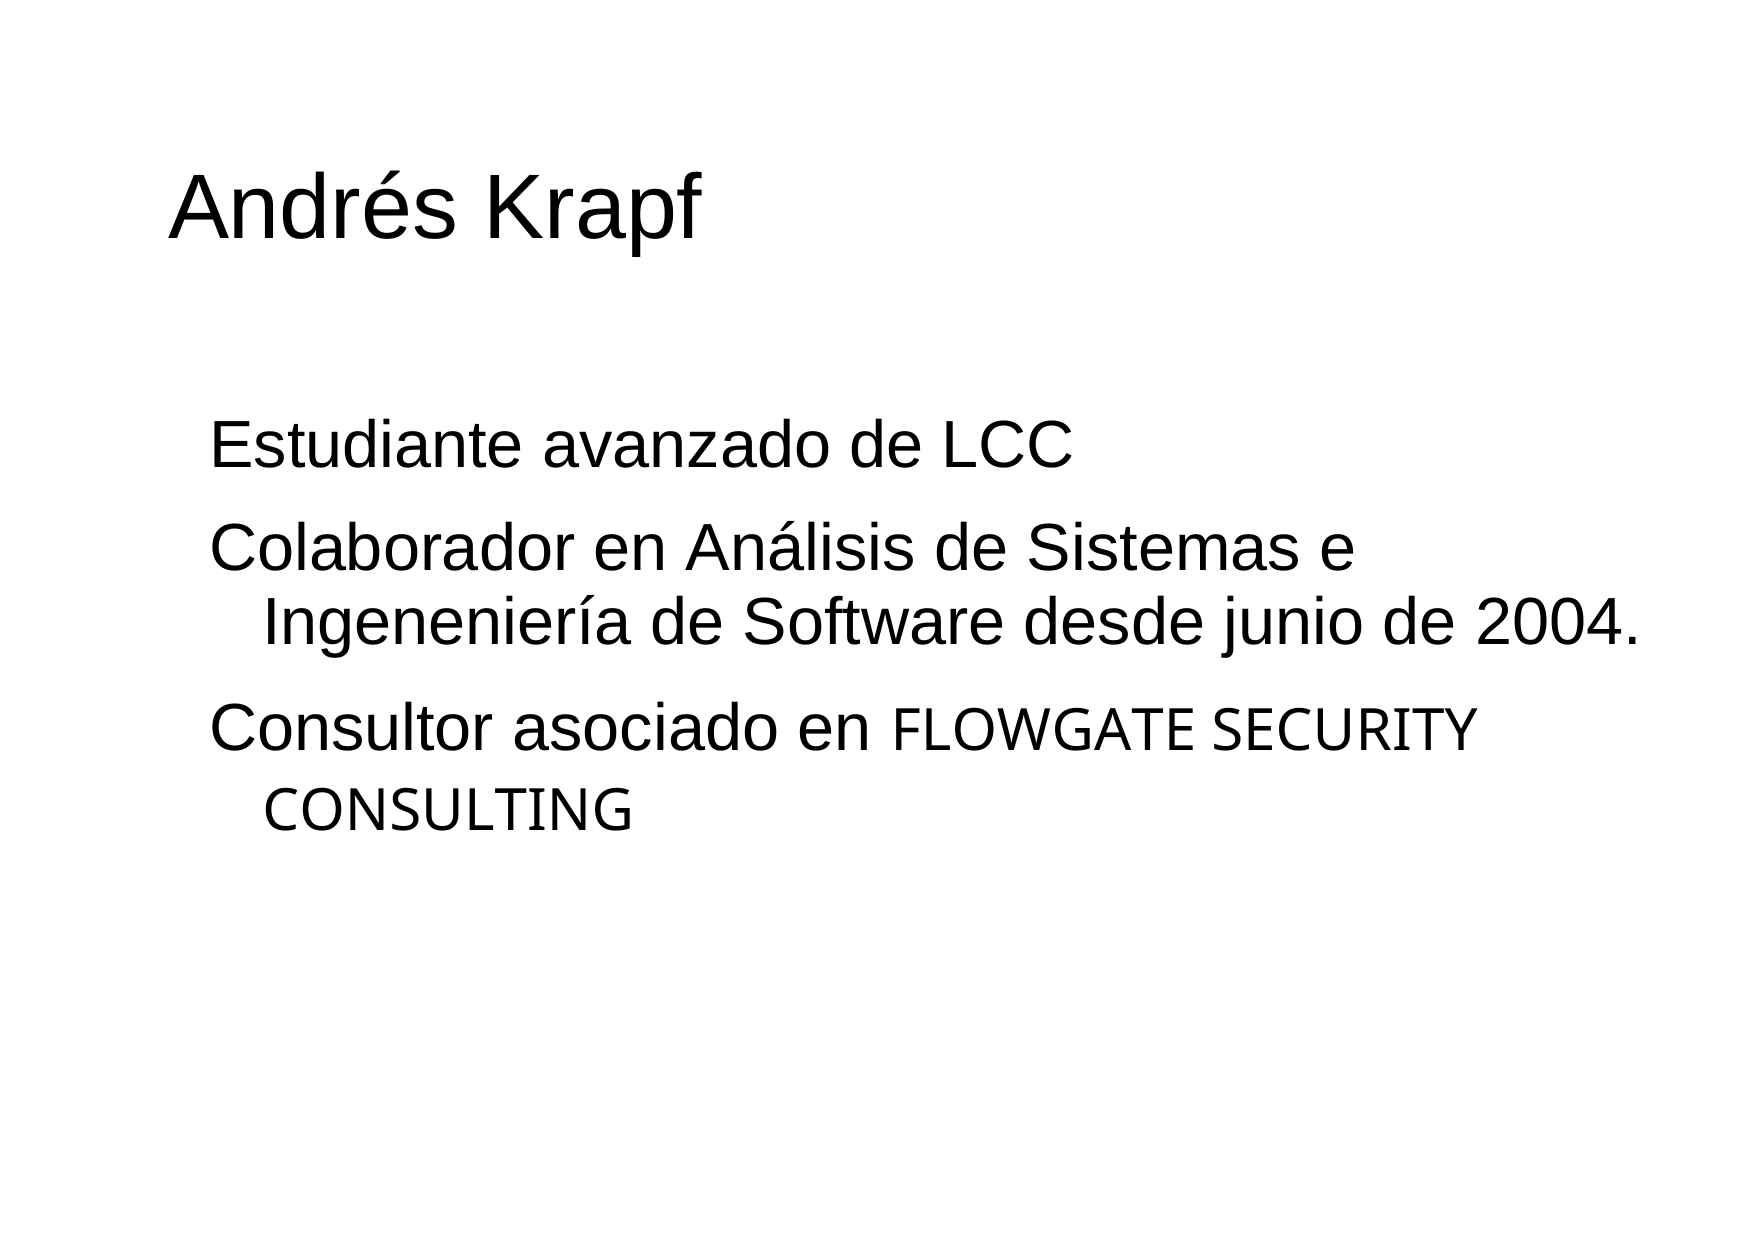

# Andrés Krapf
Estudiante avanzado de LCC
Colaborador en Análisis de Sistemas e Ingeneniería de Software desde junio de 2004.
Consultor asociado en FLOWGATE SECURITY CONSULTING